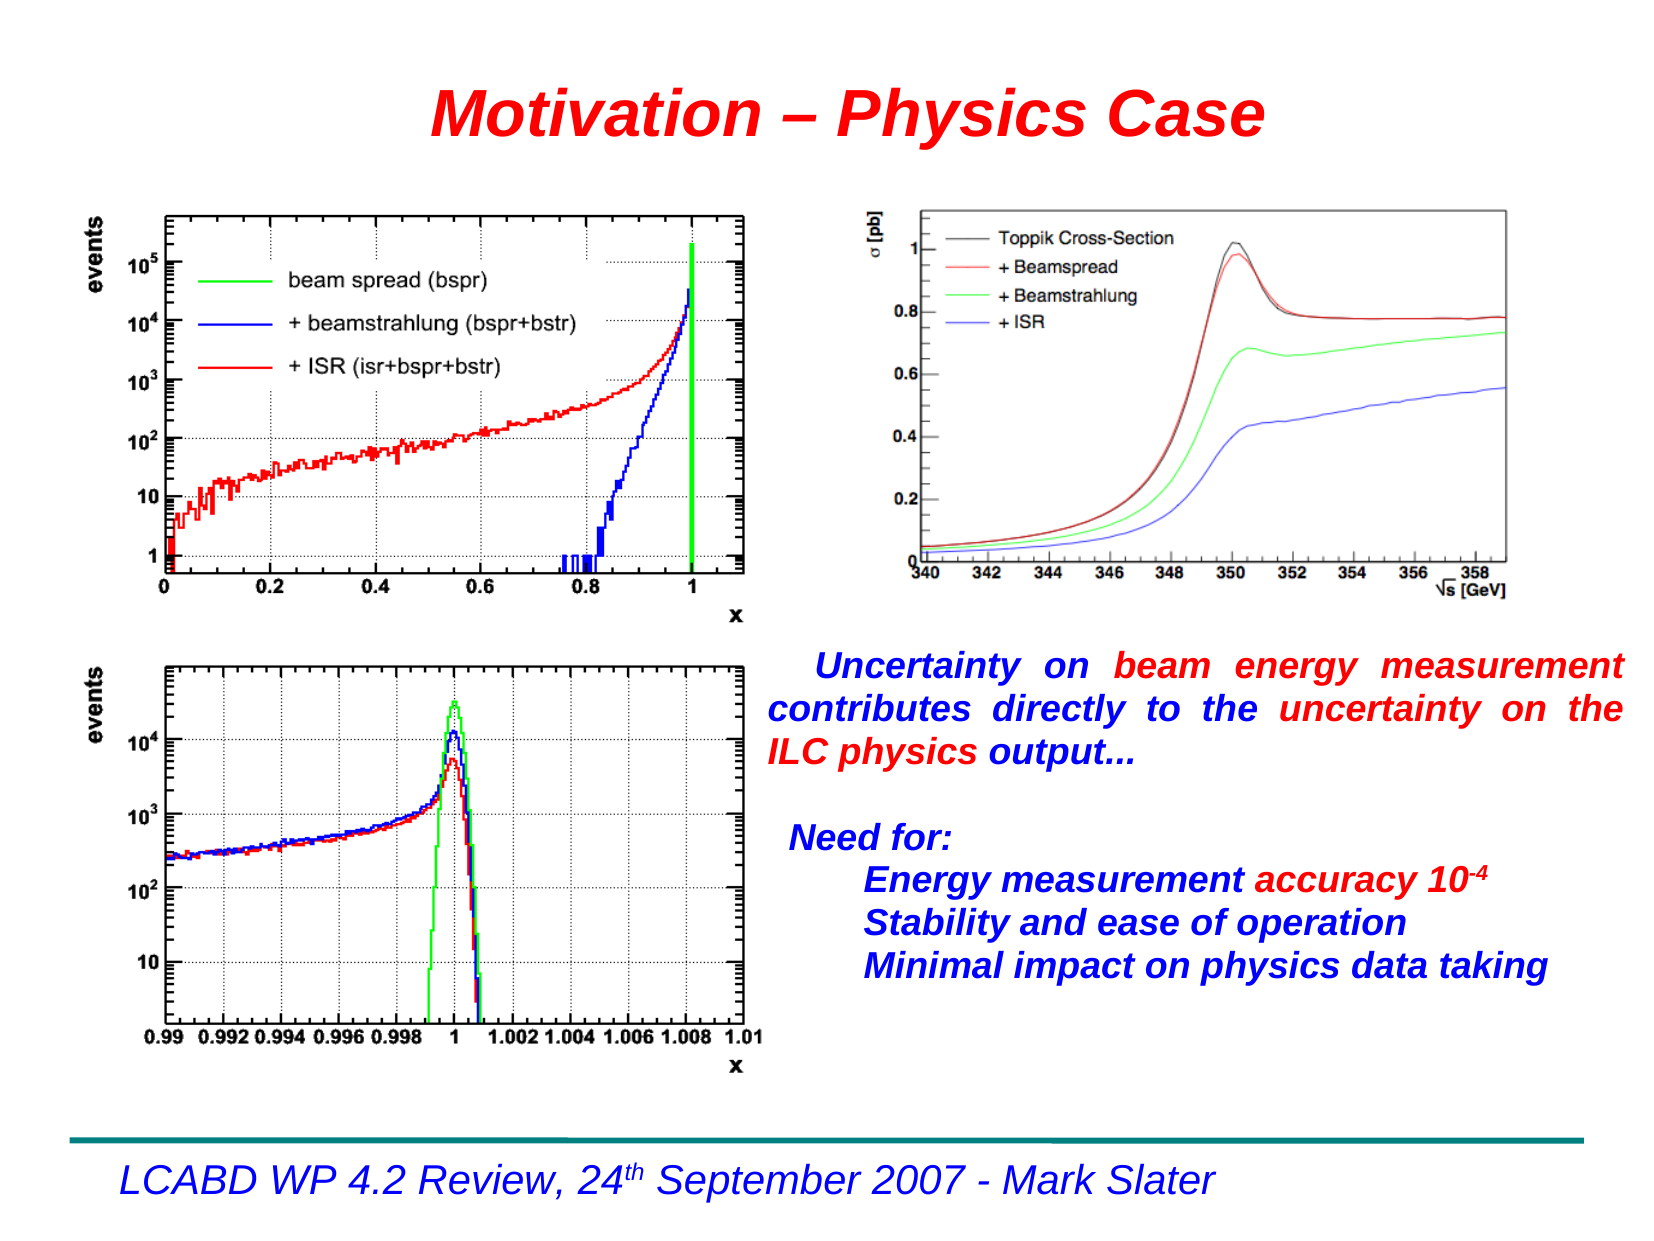

Motivation – Physics Case
 Uncertainty on beam energy measurement contributes directly to the uncertainty on the ILC physics output...
 Need for:
 Energy measurement accuracy 10-4
 Stability and ease of operation
 Minimal impact on physics data taking
LCABD WP 4.2 Review, 24th September 2007 - Mark Slater